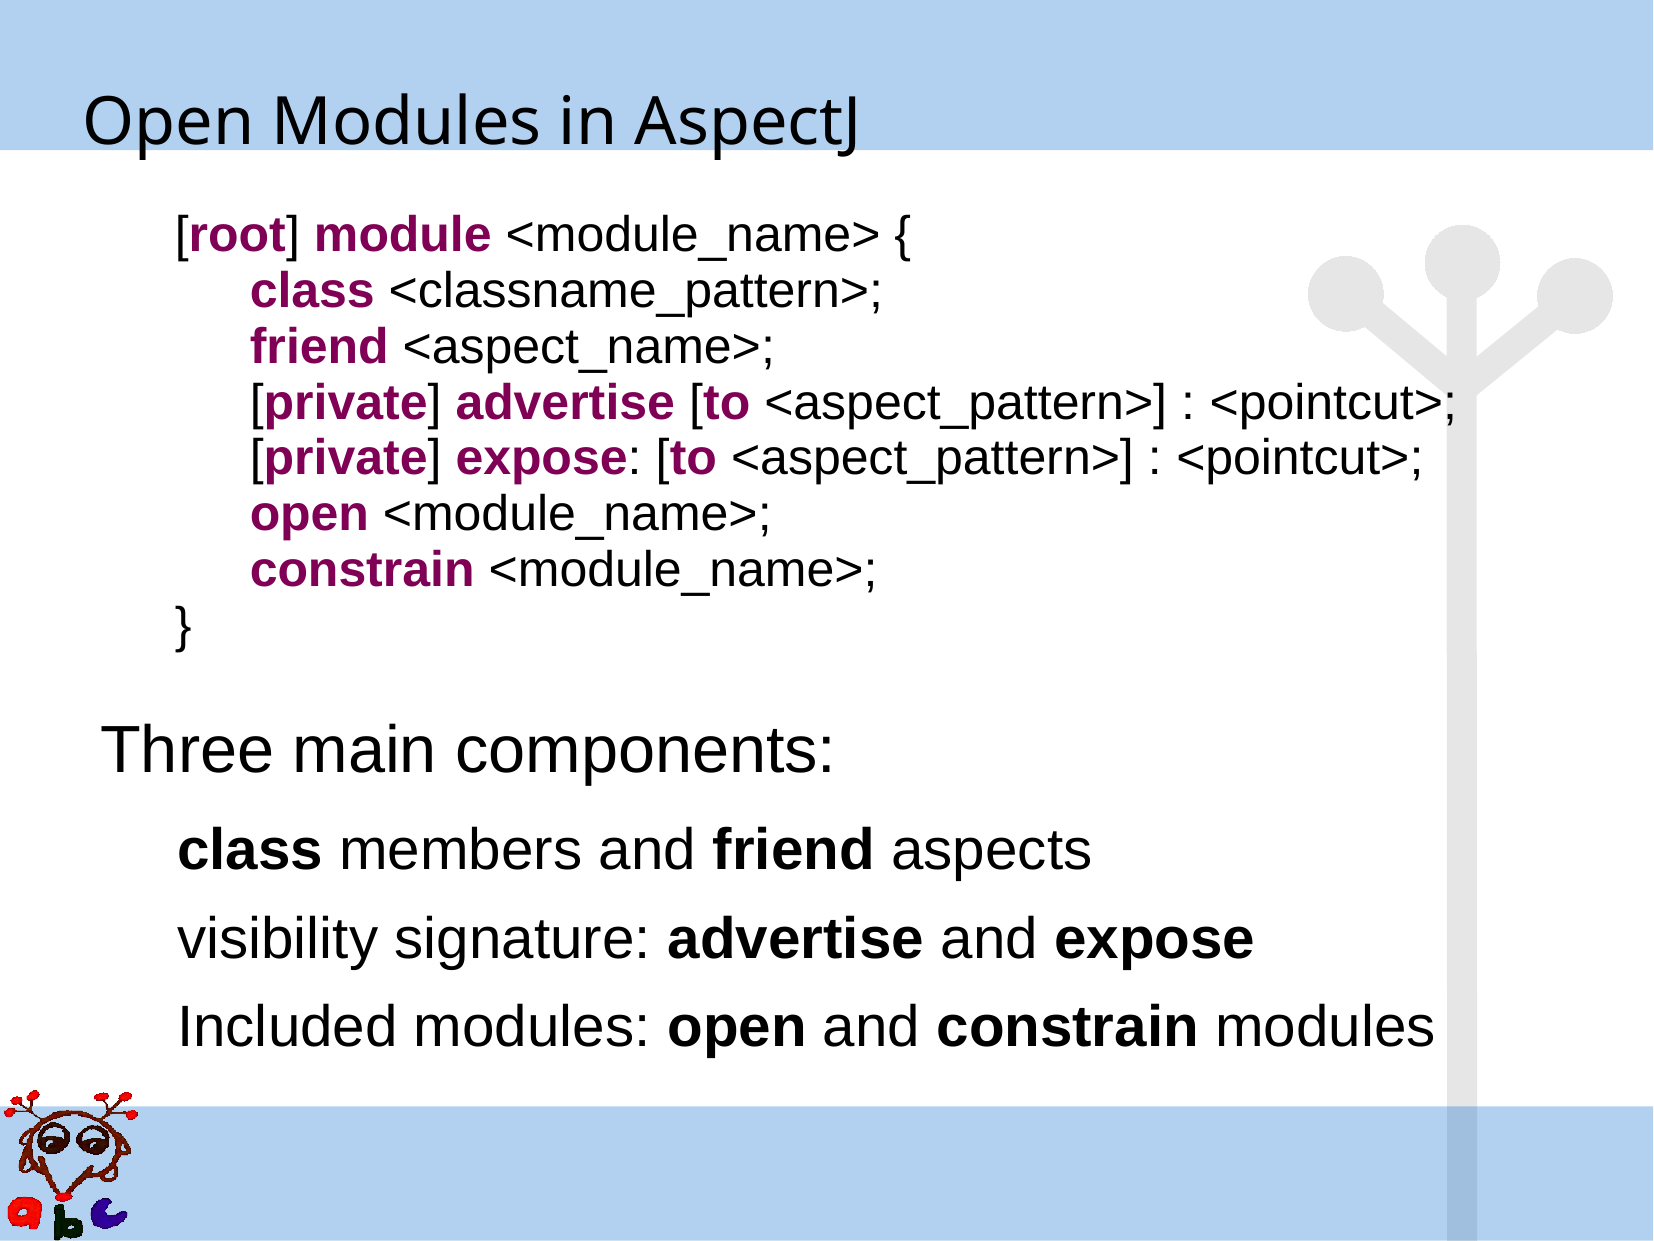

# Open Modules in AspectJ
[root] module <module_name> {
	class <classname_pattern>;
	friend <aspect_name>;
	[private] advertise [to <aspect_pattern>] : <pointcut>;
	[private] expose: [to <aspect_pattern>] : <pointcut>;
	open <module_name>;
	constrain <module_name>;
}
Three main components:
class members and friend aspects
visibility signature: advertise and expose
Included modules: open and constrain modules